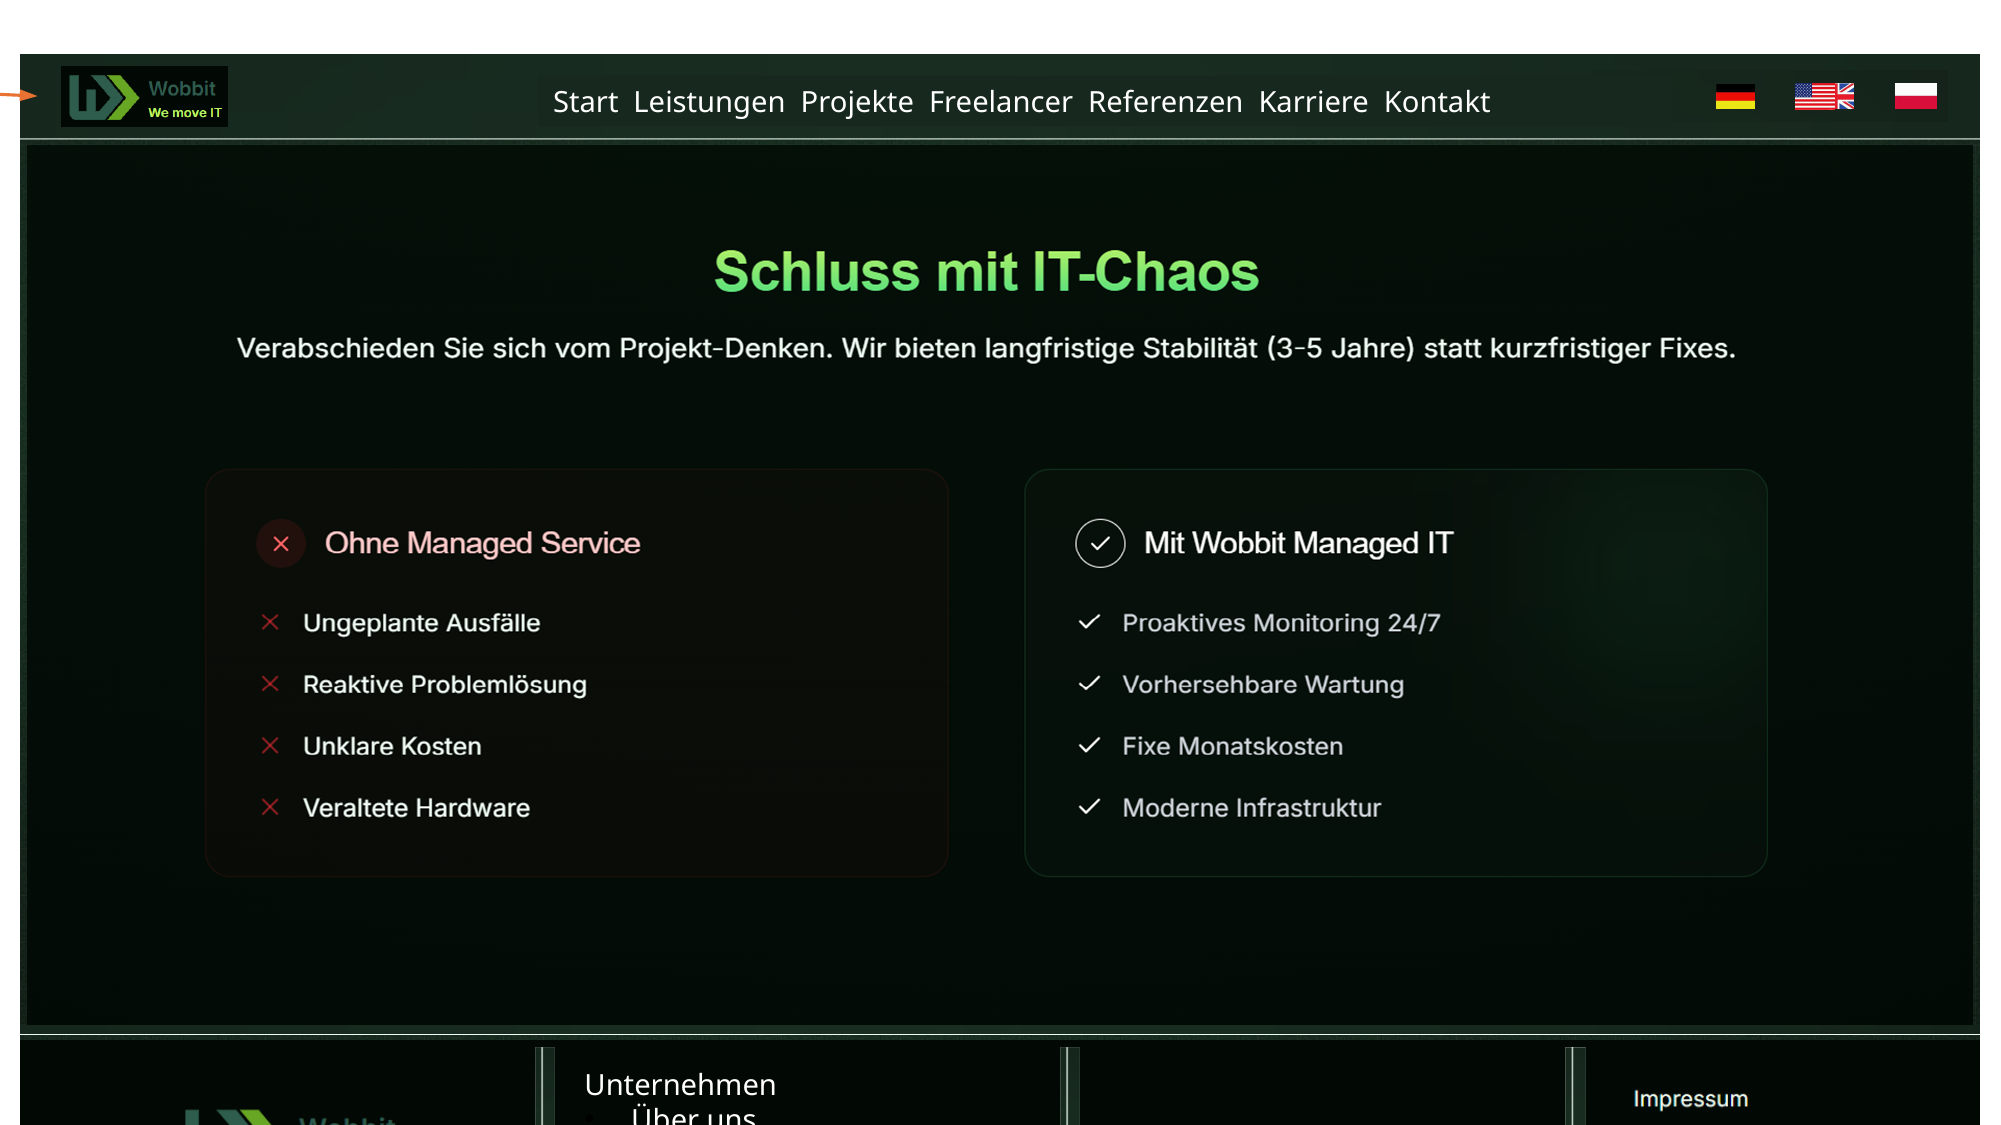

Always fixed
Start Leistungen Projekte Freelancer Referenzen Karriere Kontakt
Background the same on all pages,
as is on front page
Unternehmen
Über uns
Karriere
Referenzen
Always fixed